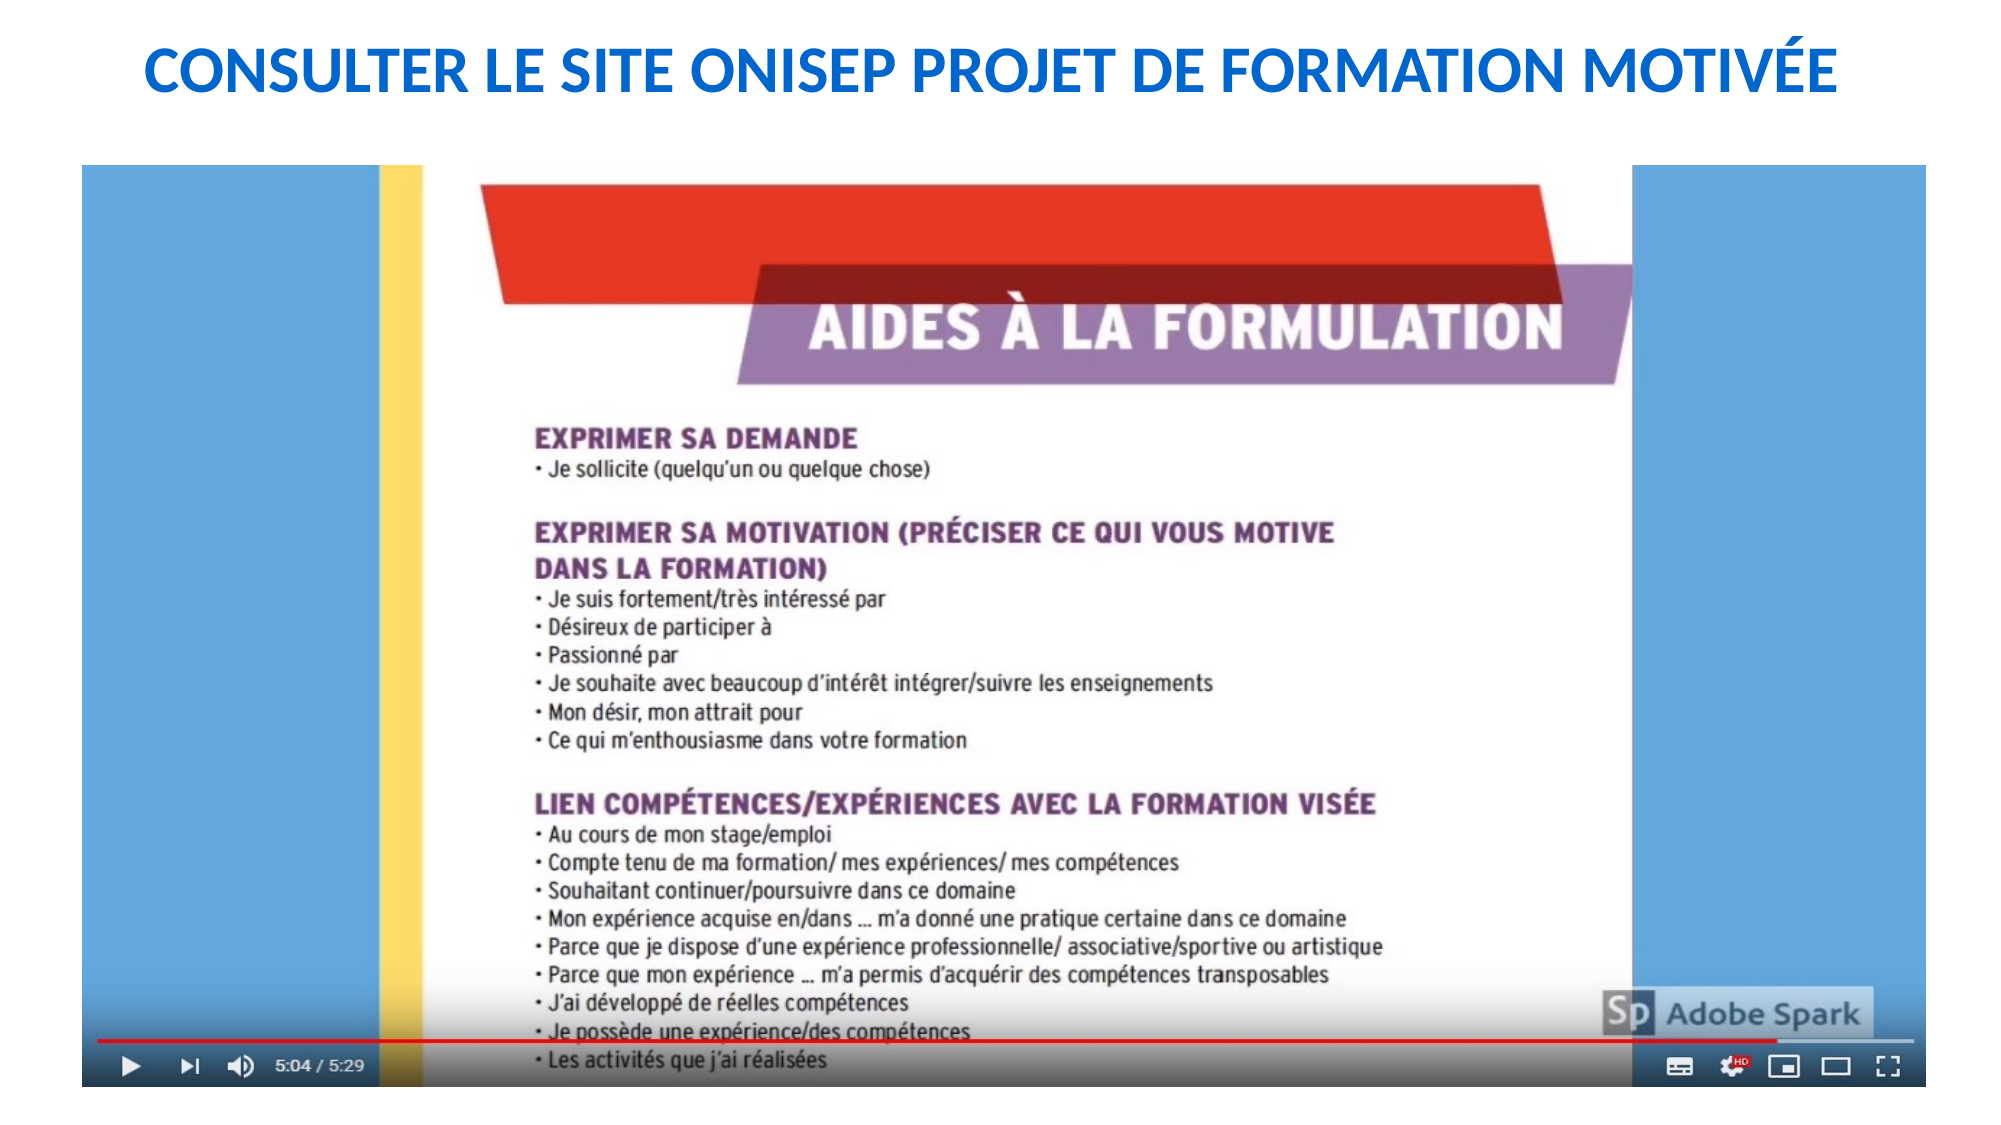

# CONSULTER LE SITE ONISEP PROJET DE FORMATION MOTIVÉE